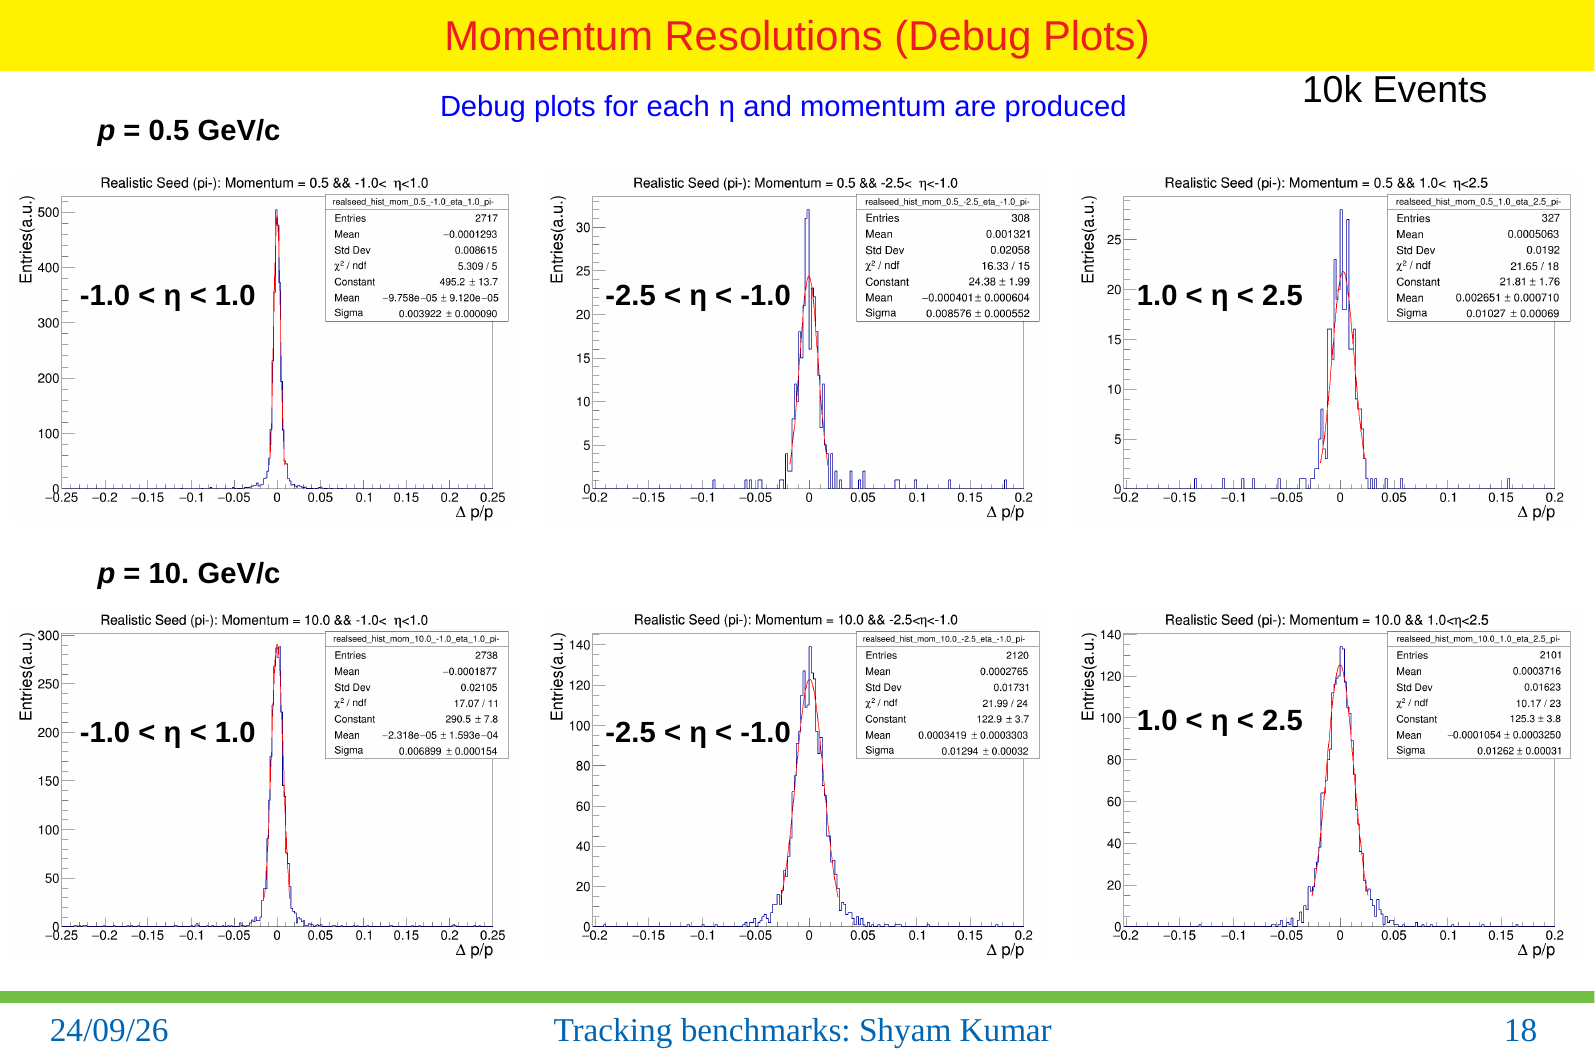

# Momentum Resolutions (Debug Plots)
10k Events
Debug plots for each η and momentum are produced
p = 0.5 GeV/c
-1.0 < η < 1.0
-2.5 < η < -1.0
1.0 < η < 2.5
p = 10. GeV/c
1.0 < η < 2.5
-1.0 < η < 1.0
-2.5 < η < -1.0
Tracking benchmarks: Shyam Kumar
18